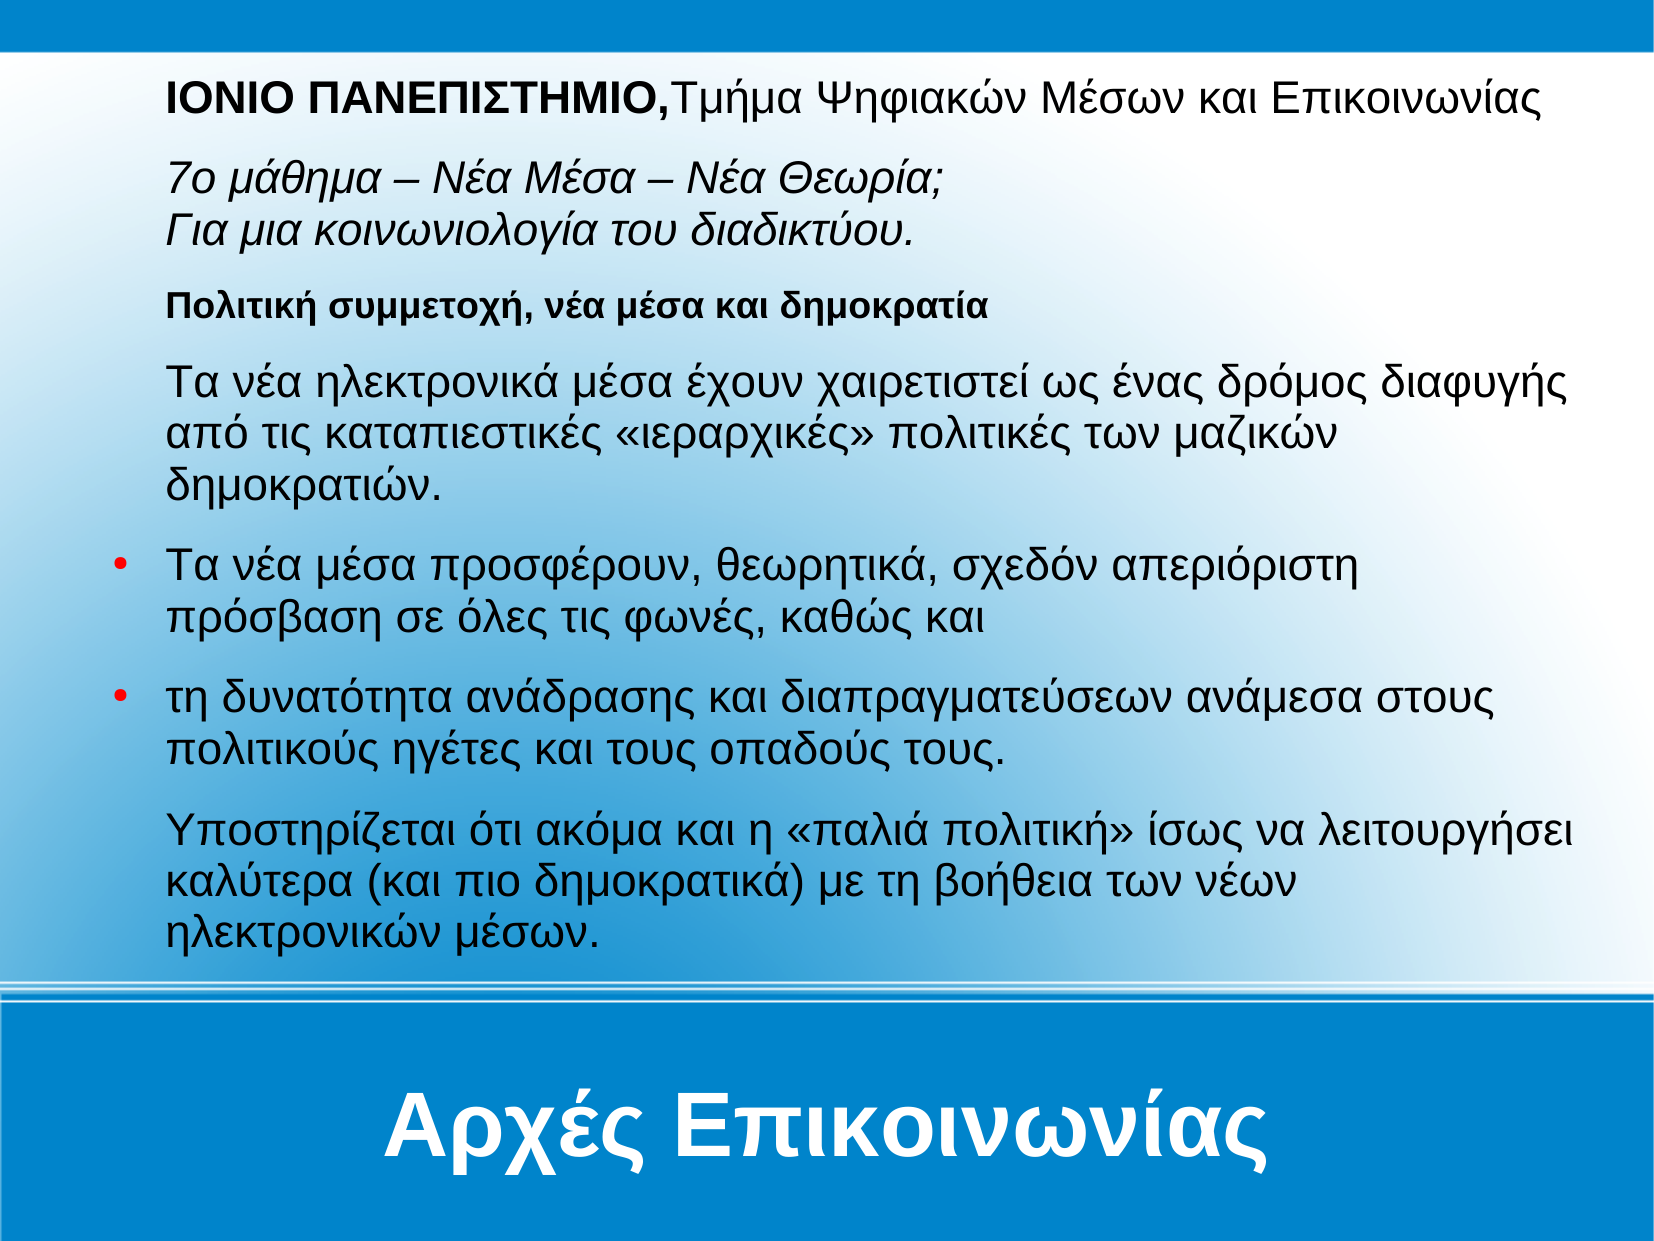

ΙΟΝΙΟ ΠΑΝΕΠΙΣΤΗΜΙΟ,Τμήμα Ψηφιακών Μέσων και Επικοινωνίας
7ο μάθημα – Νέα Μέσα – Νέα Θεωρία;
Για μια κοινωνιολογία του διαδικτύου.
Πολιτική συμμετοχή, νέα μέσα και δημοκρατία
Τα νέα ηλεκτρονικά μέσα έχουν χαιρετιστεί ως ένας δρόμος διαφυγής από τις καταπιεστικές «ιεραρχικές» πολιτικές των μαζικών δημοκρατιών.
Τα νέα μέσα προσφέρουν, θεωρητικά, σχεδόν απεριόριστη πρόσβαση σε όλες τις φωνές, καθώς και
τη δυνατότητα ανάδρασης και διαπραγματεύσεων ανάμεσα στους πολιτικούς ηγέτες και τους οπαδούς τους.
Υποστηρίζεται ότι ακόμα και η «παλιά πολιτική» ίσως να λειτουργήσει καλύτερα (και πιο δημοκρατικά) με τη βοήθεια των νέων ηλεκτρονικών μέσων.
# Αρχές Επικοινωνίας